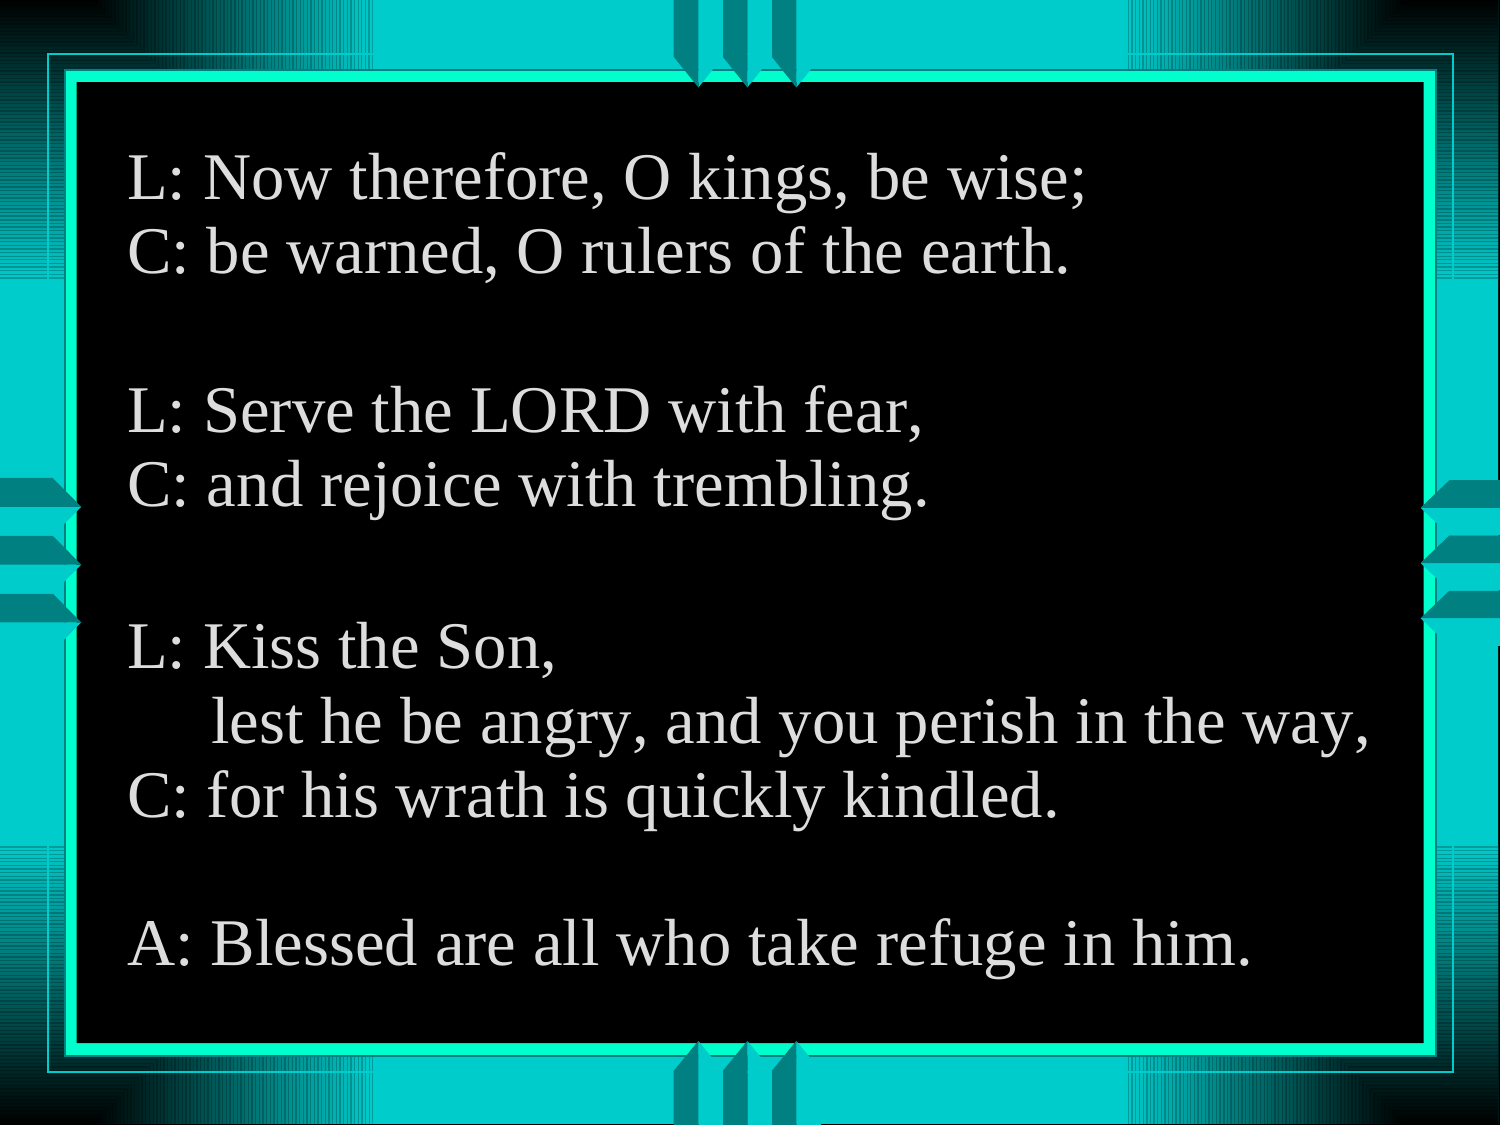

L: Now therefore, O kings, be wise;
C: be warned, O rulers of the earth.
L: Serve the LORD with fear,
C: and rejoice with trembling.
L: Kiss the Son,
 lest he be angry, and you perish in the way,
C: for his wrath is quickly kindled.
A: Blessed are all who take refuge in him.